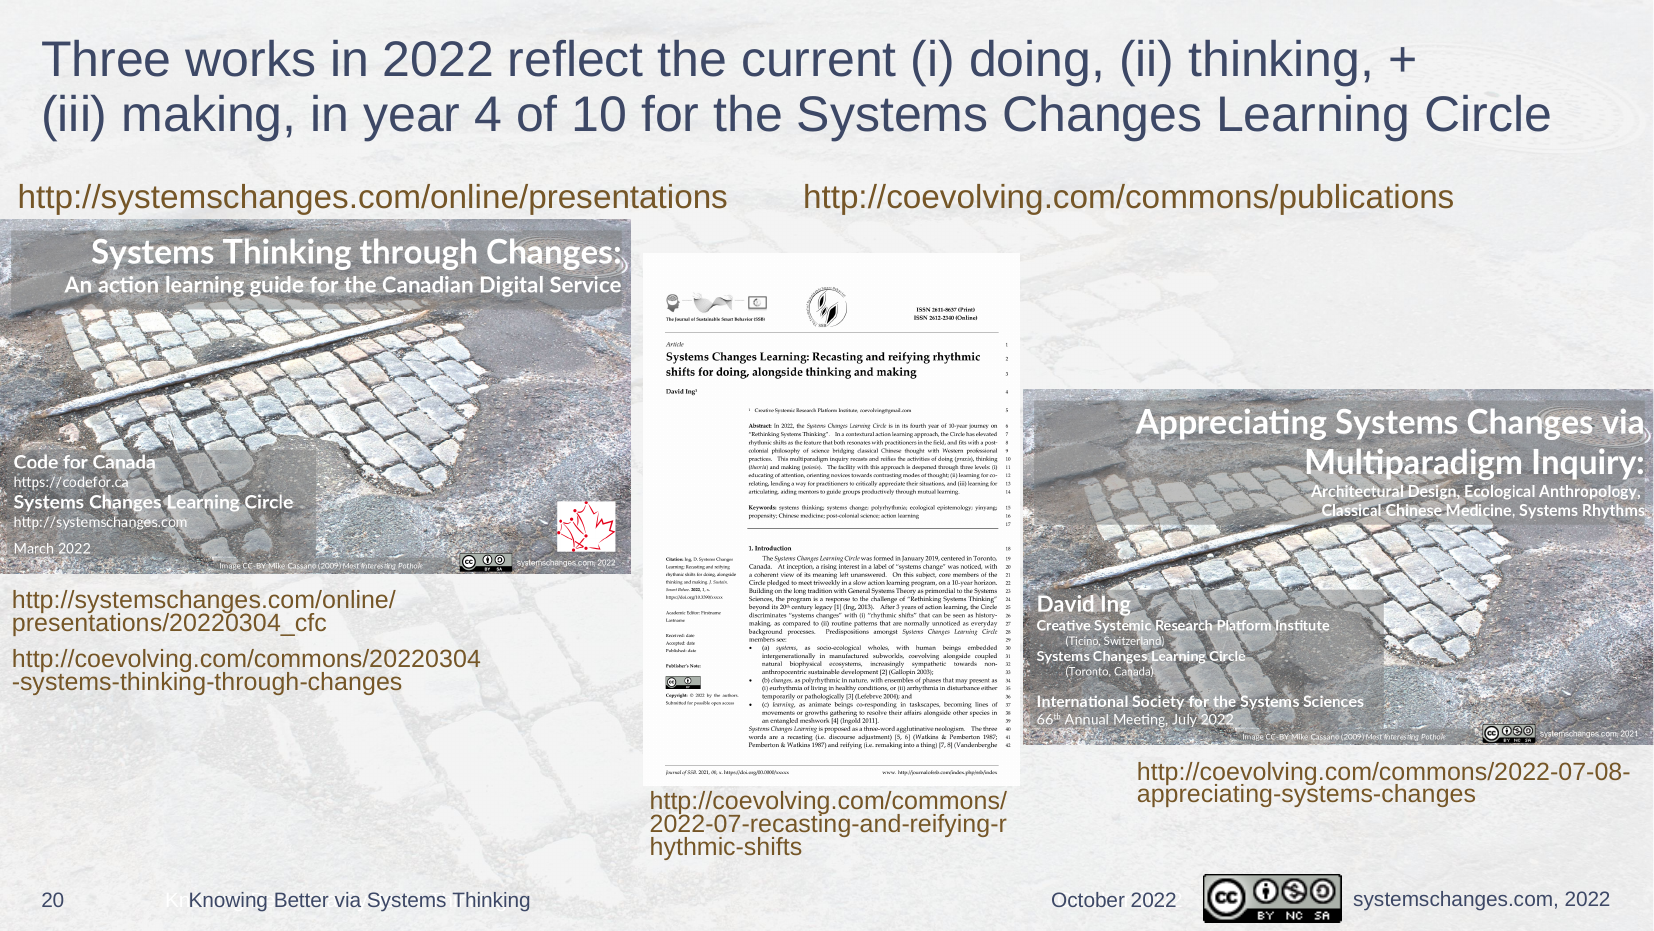

# Three works in 2022 reflect the current (i) doing, (ii) thinking, + (iii) making, in year 4 of 10 for the Systems Changes Learning Circle
http://systemschanges.com/online/presentations
http://coevolving.com/commons/publications
http://systemschanges.com/online/presentations/20220304_cfc
http://coevolving.com/commons/20220304-systems-thinking-through-changes
http://coevolving.com/commons/2022-07-08-appreciating-systems-changes
http://coevolving.com/commons/2022-07-recasting-and-reifying-rhythmic-shifts
Knowing Better via Systems Thinking
October 2022